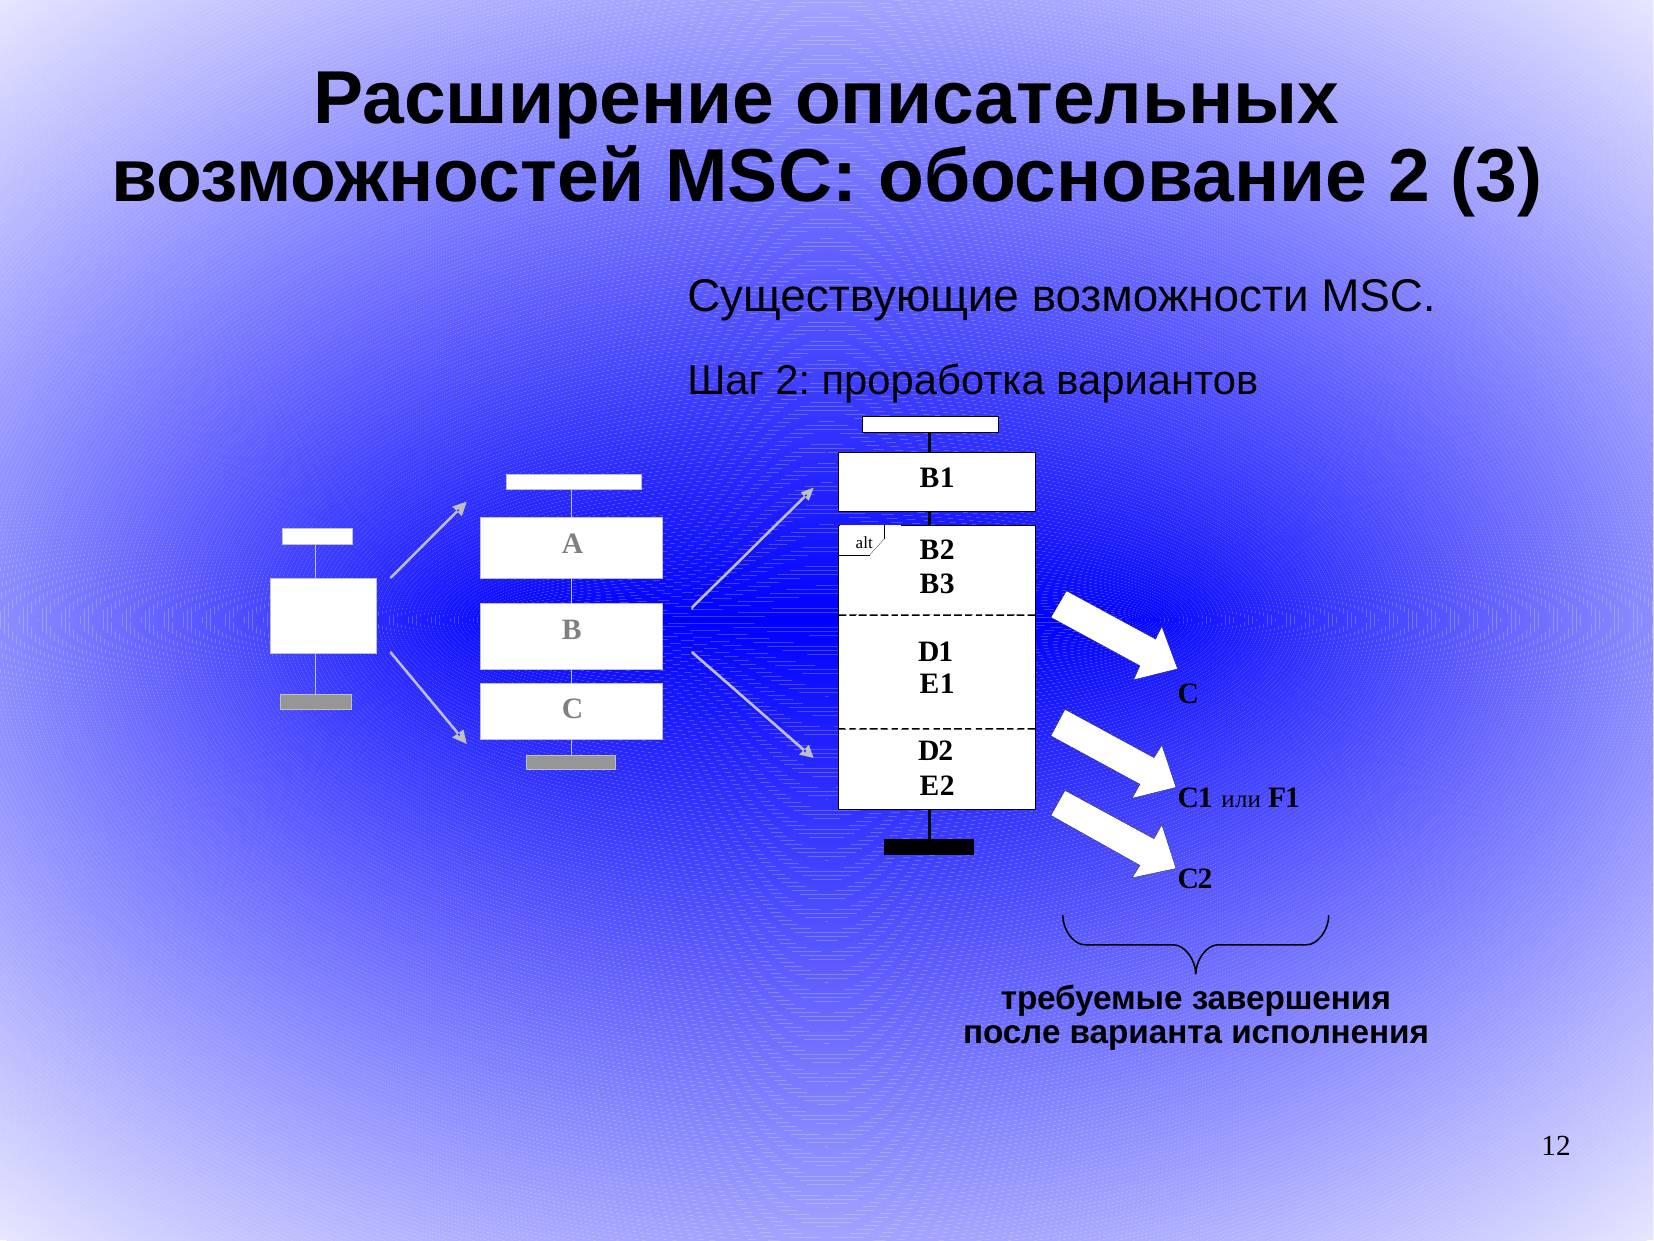

Расширение описательных возможностей MSC: обоснование 2 (3)
Существующие возможности MSC.
Шаг 2: проработка вариантов
требуемые завершения
после варианта исполнения
12